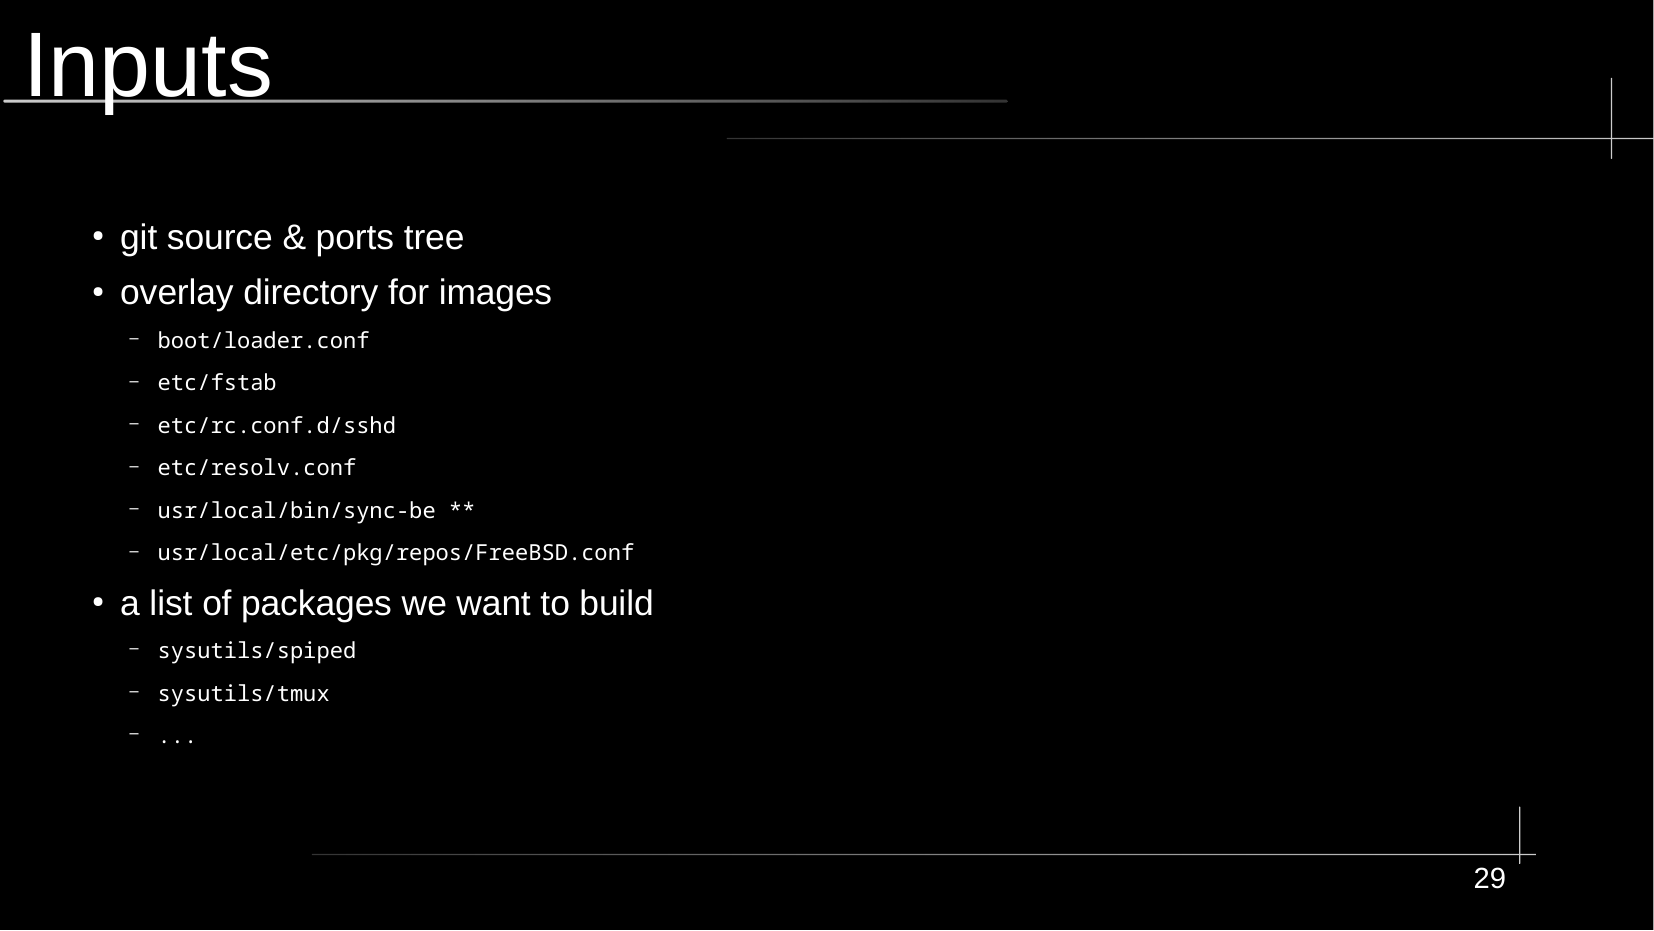

# Inputs
git source & ports tree
overlay directory for images
boot/loader.conf
etc/fstab
etc/rc.conf.d/sshd
etc/resolv.conf
usr/local/bin/sync-be **
usr/local/etc/pkg/repos/FreeBSD.conf
a list of packages we want to build
sysutils/spiped
sysutils/tmux
...
29